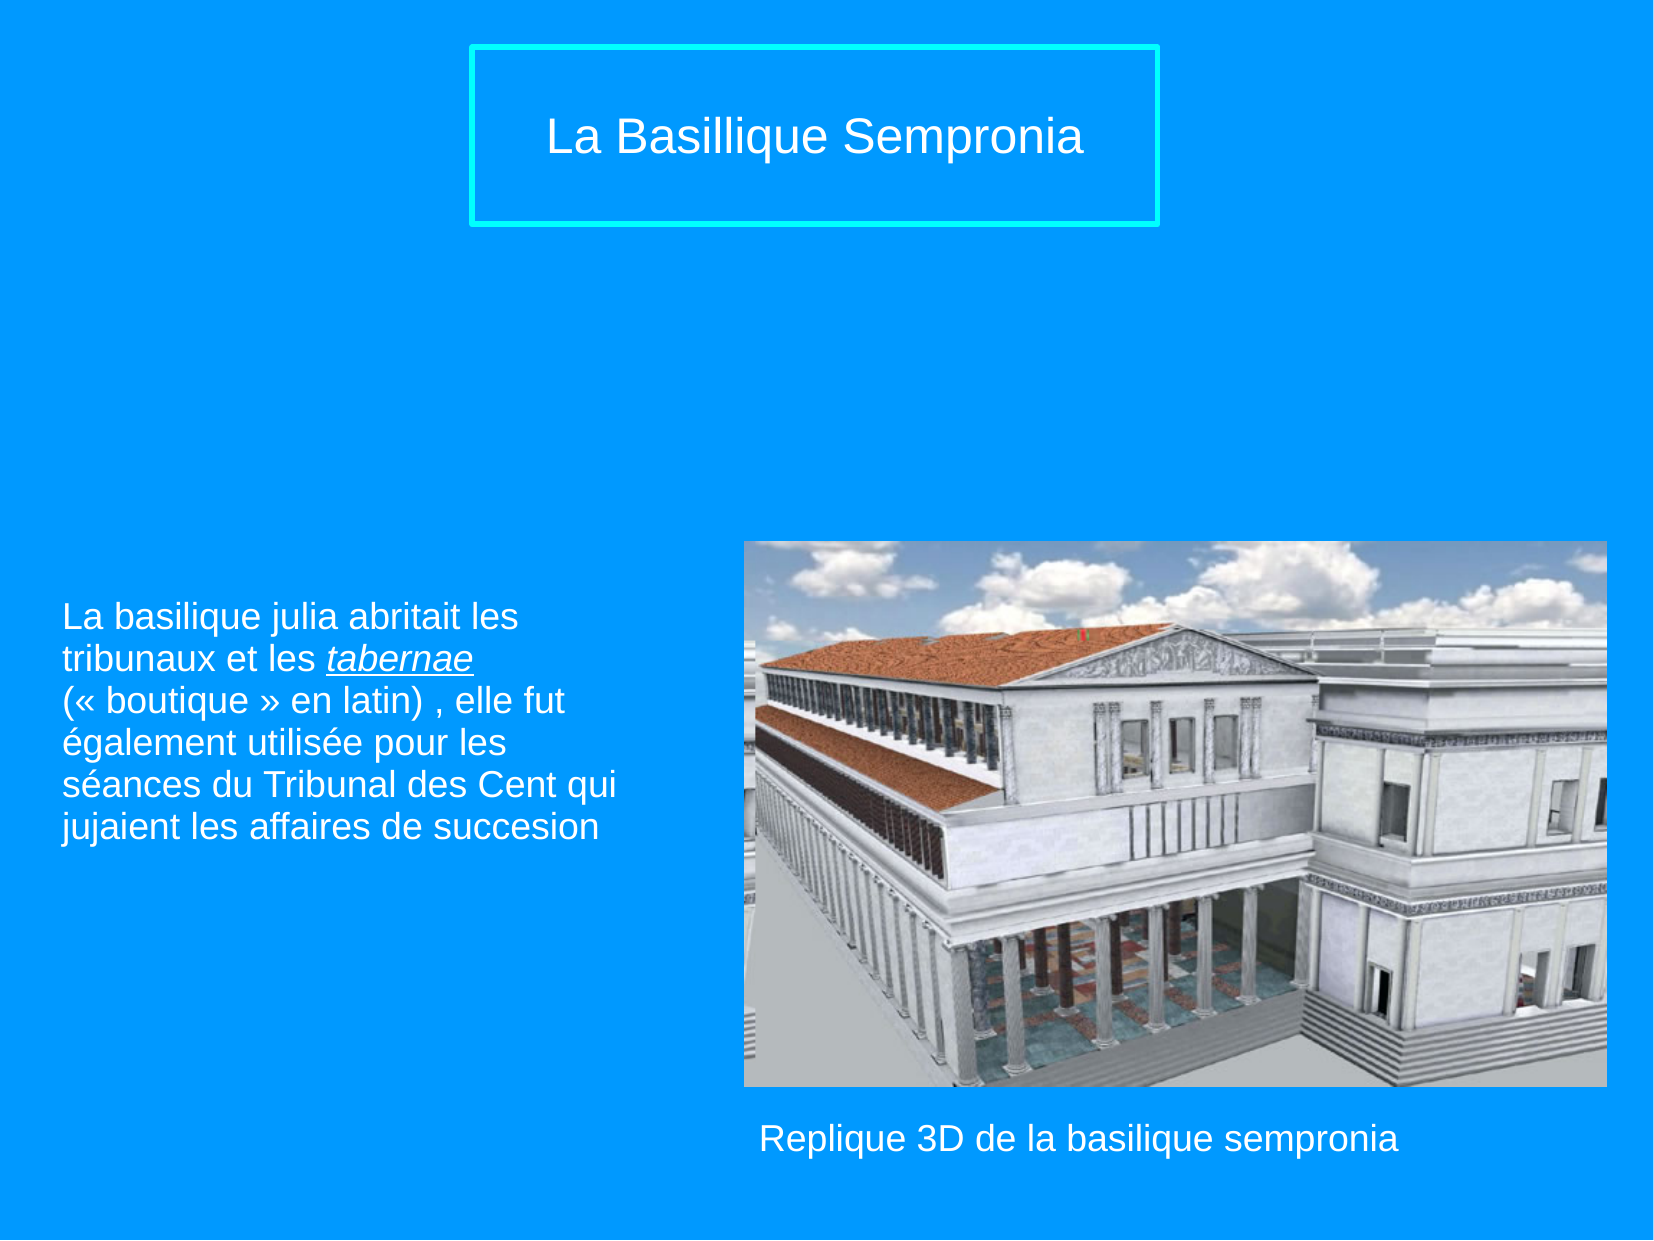

La Basillique Sempronia
La basillique julia
La basilique julia abritait les tribunaux et les tabernae (« boutique » en latin) , elle fut également utilisée pour les séances du Tribunal des Cent qui jujaient les affaires de succesion
Replique 3D de la basilique sempronia